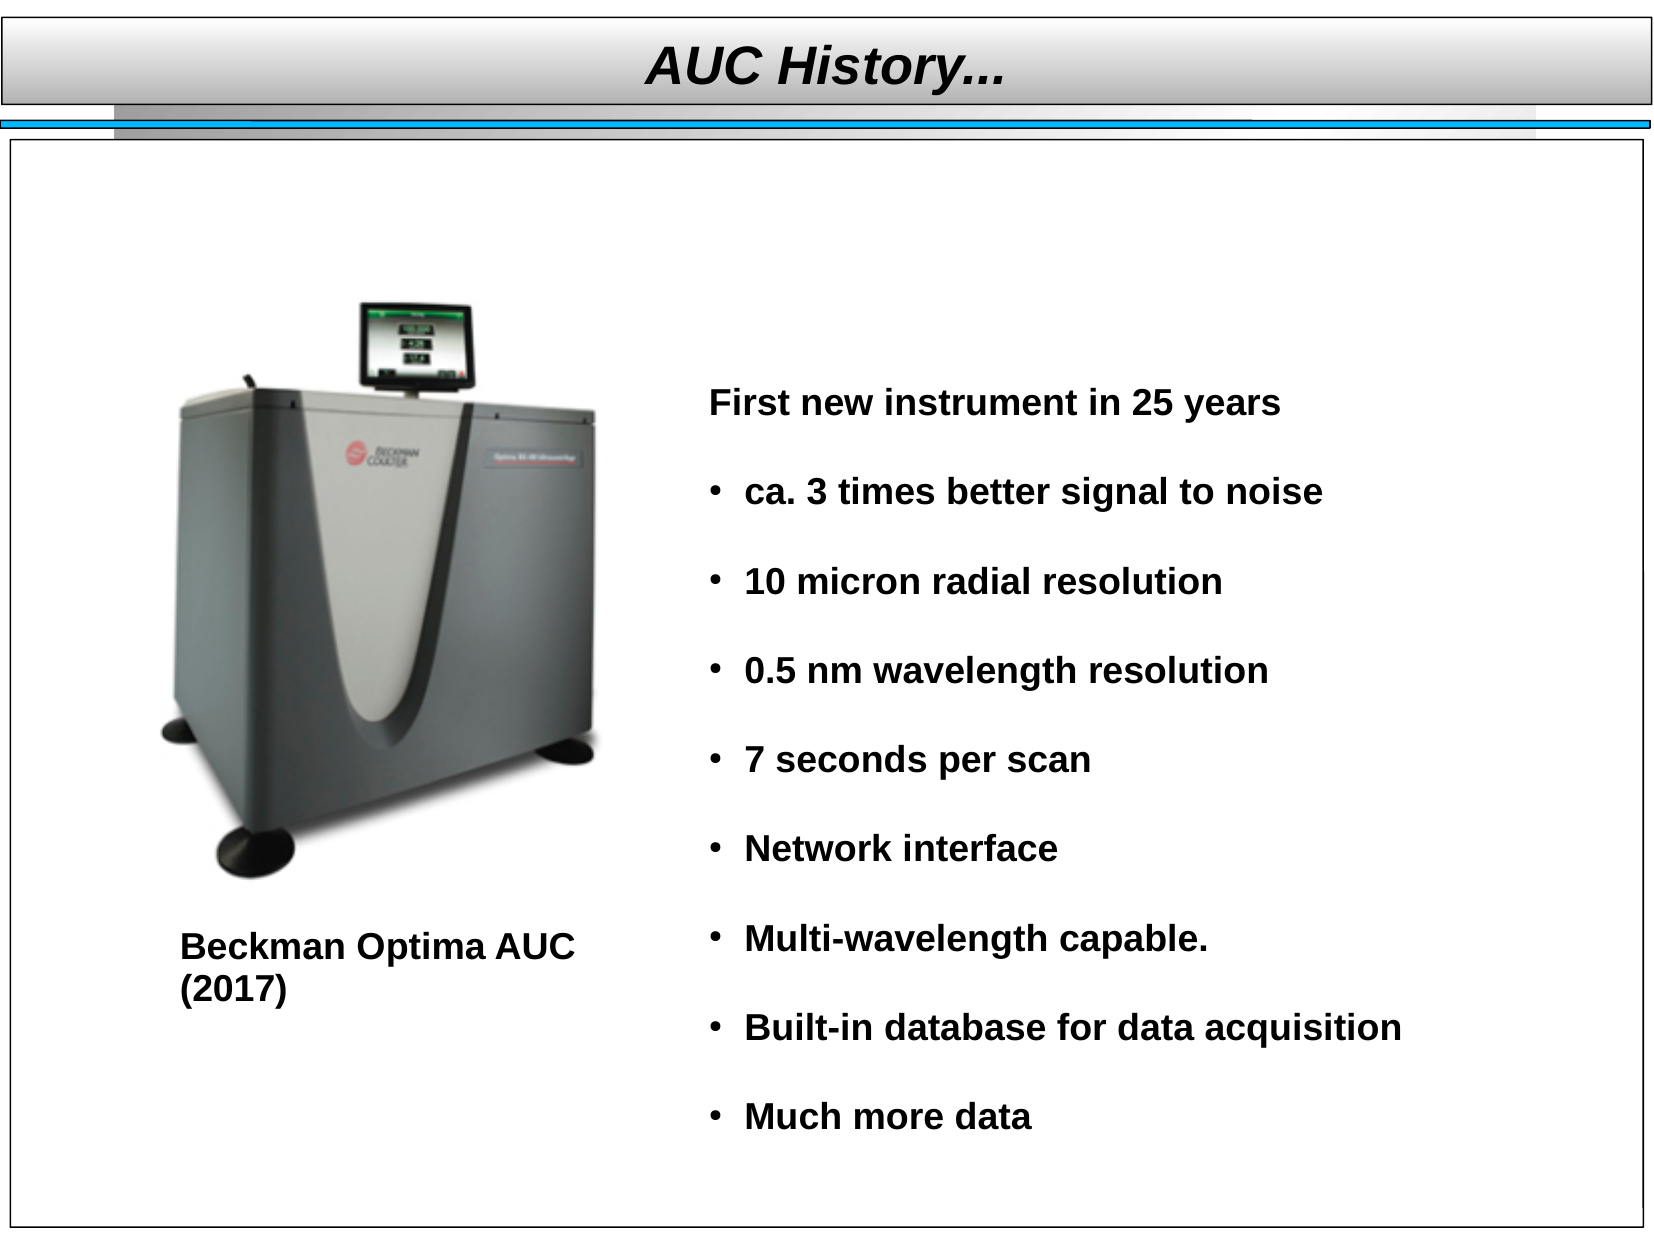

AUC History...
First new instrument in 25 years
ca. 3 times better signal to noise
10 micron radial resolution
0.5 nm wavelength resolution
7 seconds per scan
Network interface
Multi-wavelength capable.
Built-in database for data acquisition
Much more data
Beckman Optima AUC
(2017)